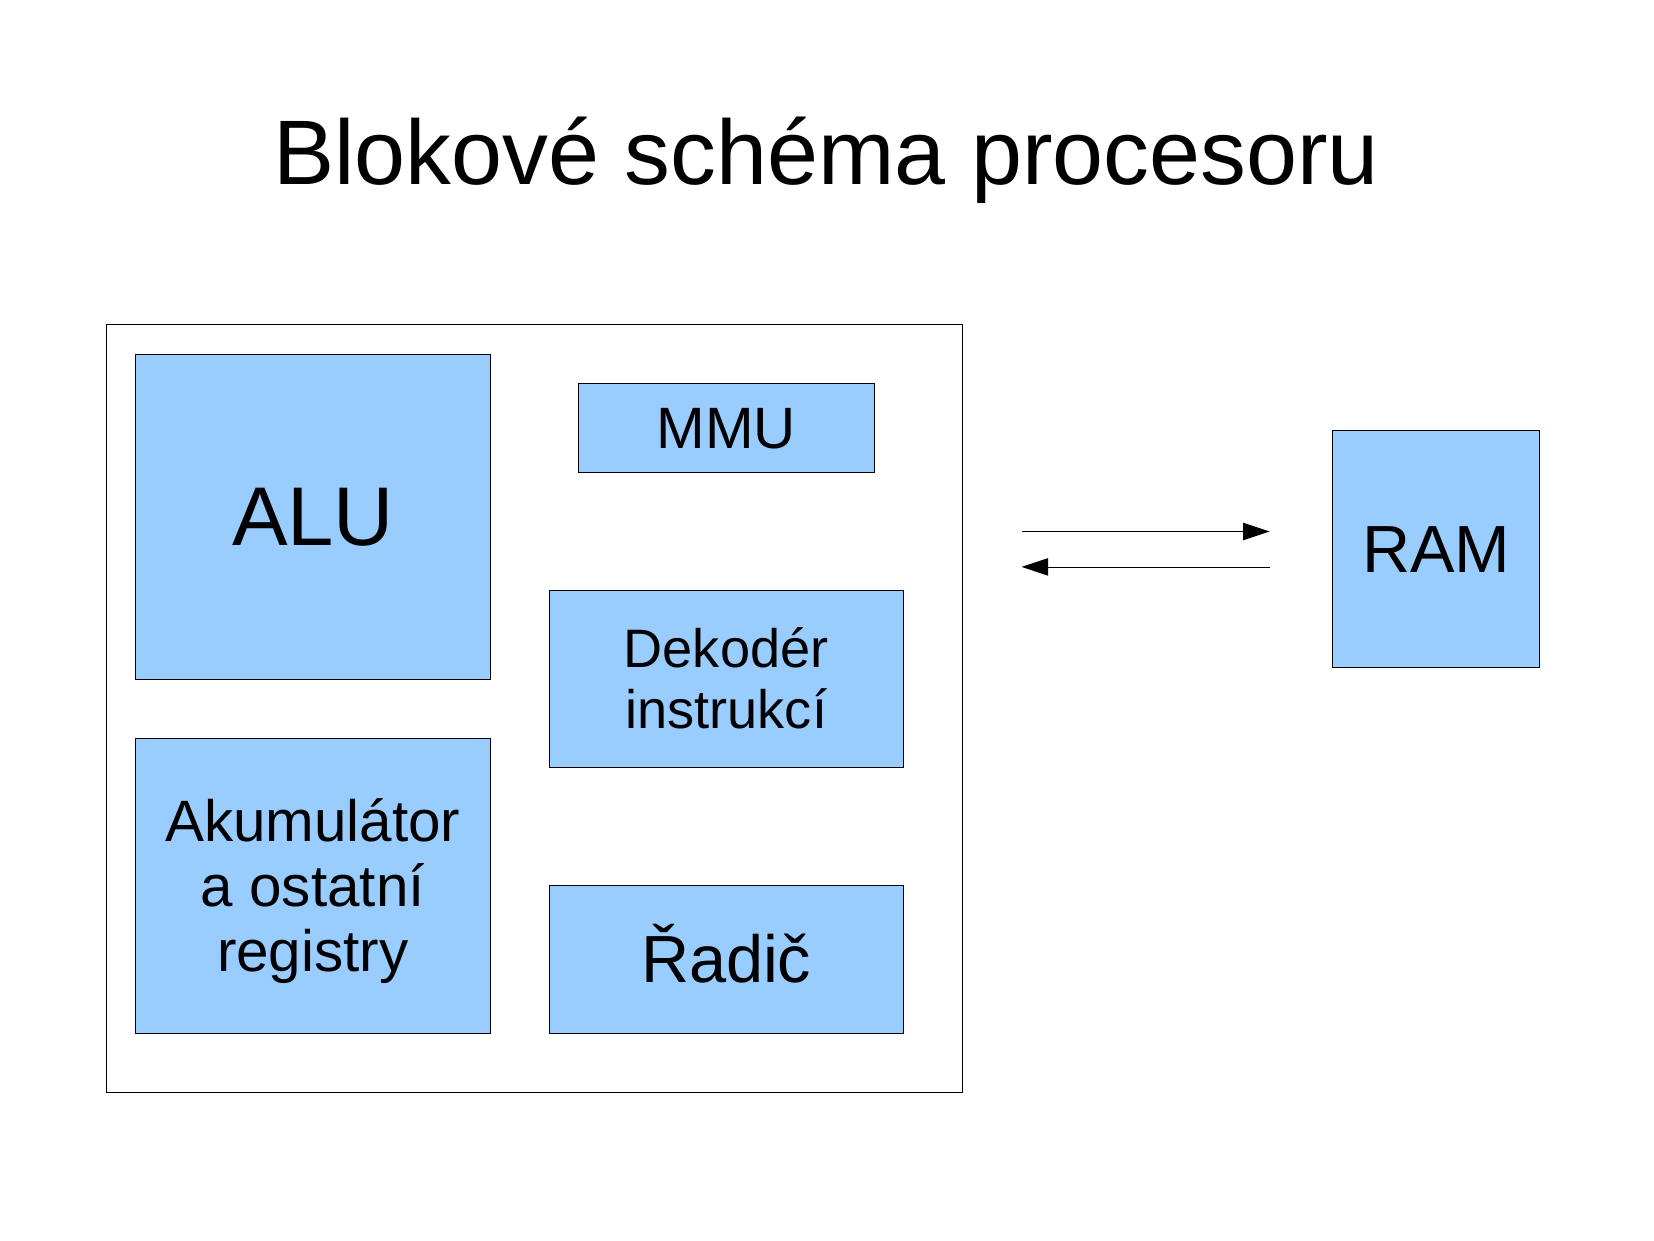

# Blokové schéma procesoru
ALU
MMU
RAM
Dekodér
instrukcí
Akumulátor
a ostatní
registry
Řadič